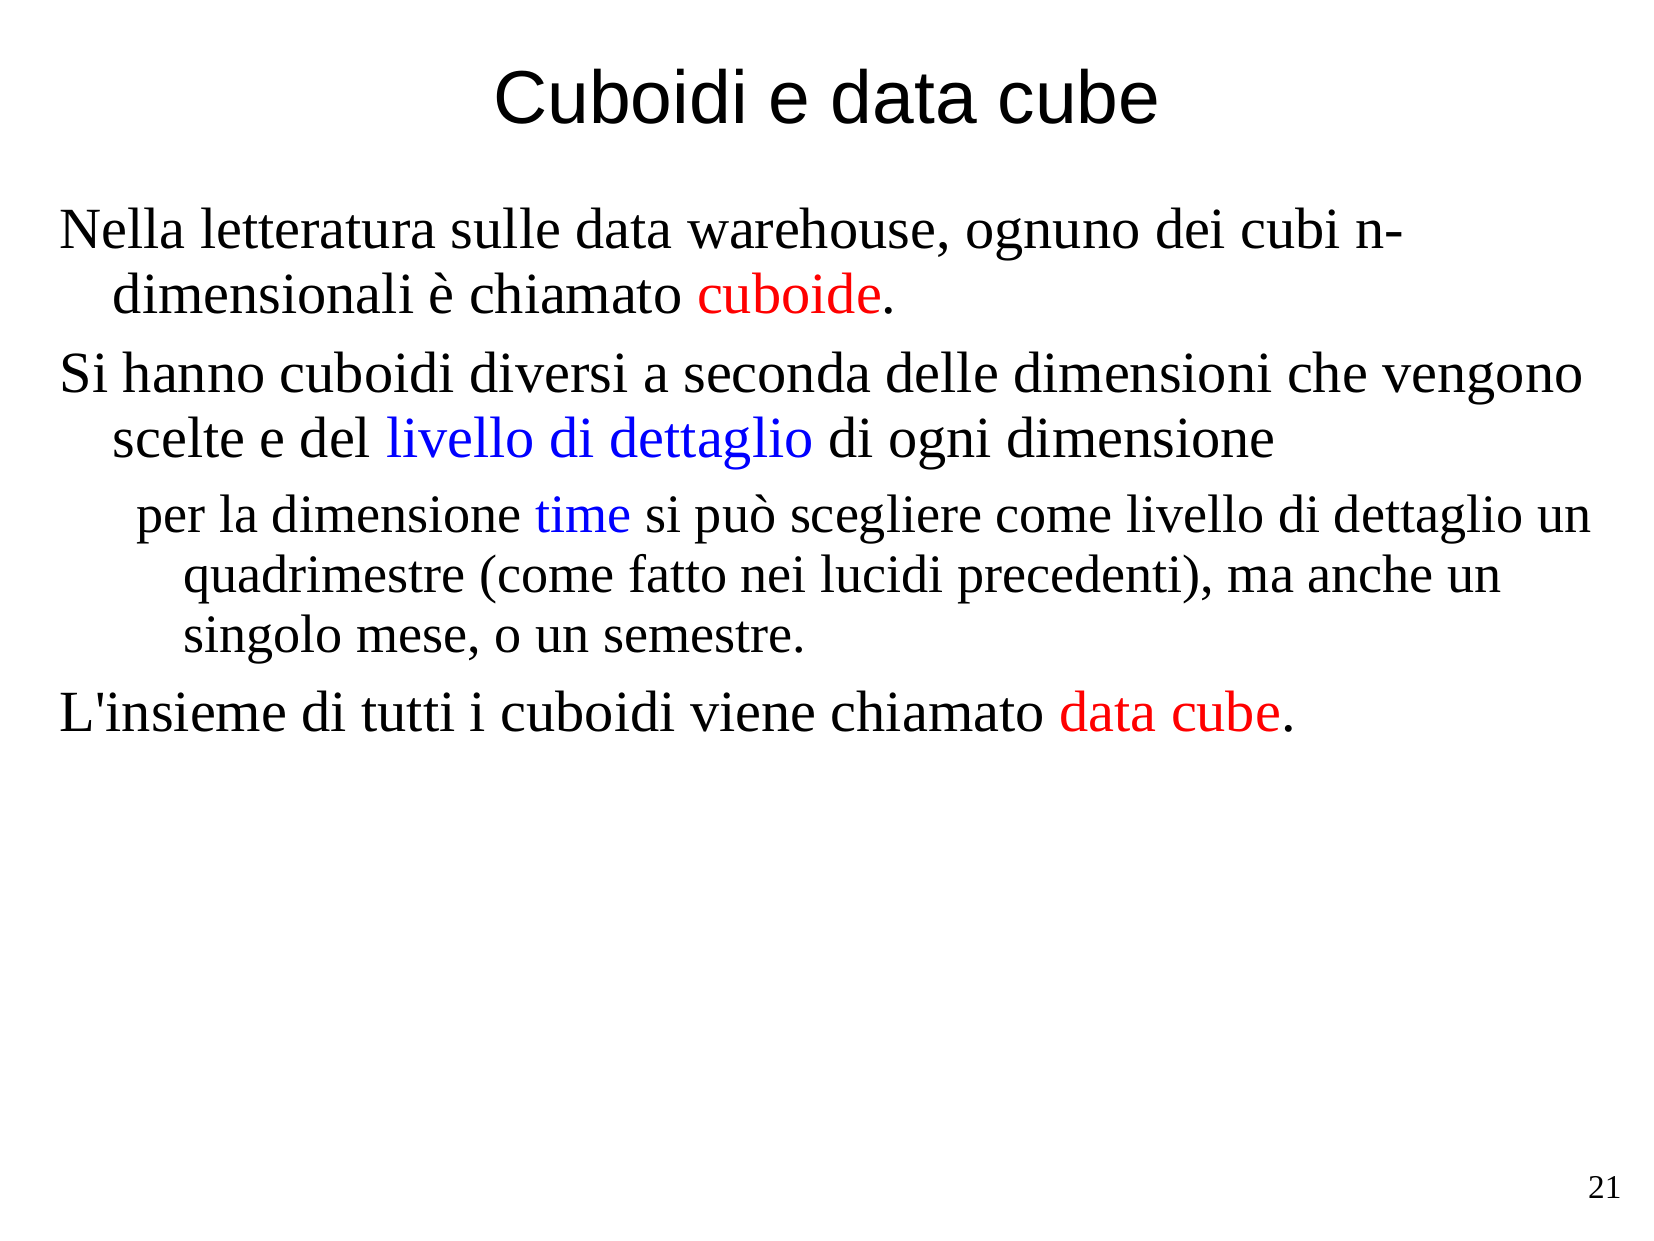

# Cuboidi e data cube
Nella letteratura sulle data warehouse, ognuno dei cubi n-dimensionali è chiamato cuboide.
Si hanno cuboidi diversi a seconda delle dimensioni che vengono scelte e del livello di dettaglio di ogni dimensione
per la dimensione time si può scegliere come livello di dettaglio un quadrimestre (come fatto nei lucidi precedenti), ma anche un singolo mese, o un semestre.
L'insieme di tutti i cuboidi viene chiamato data cube.